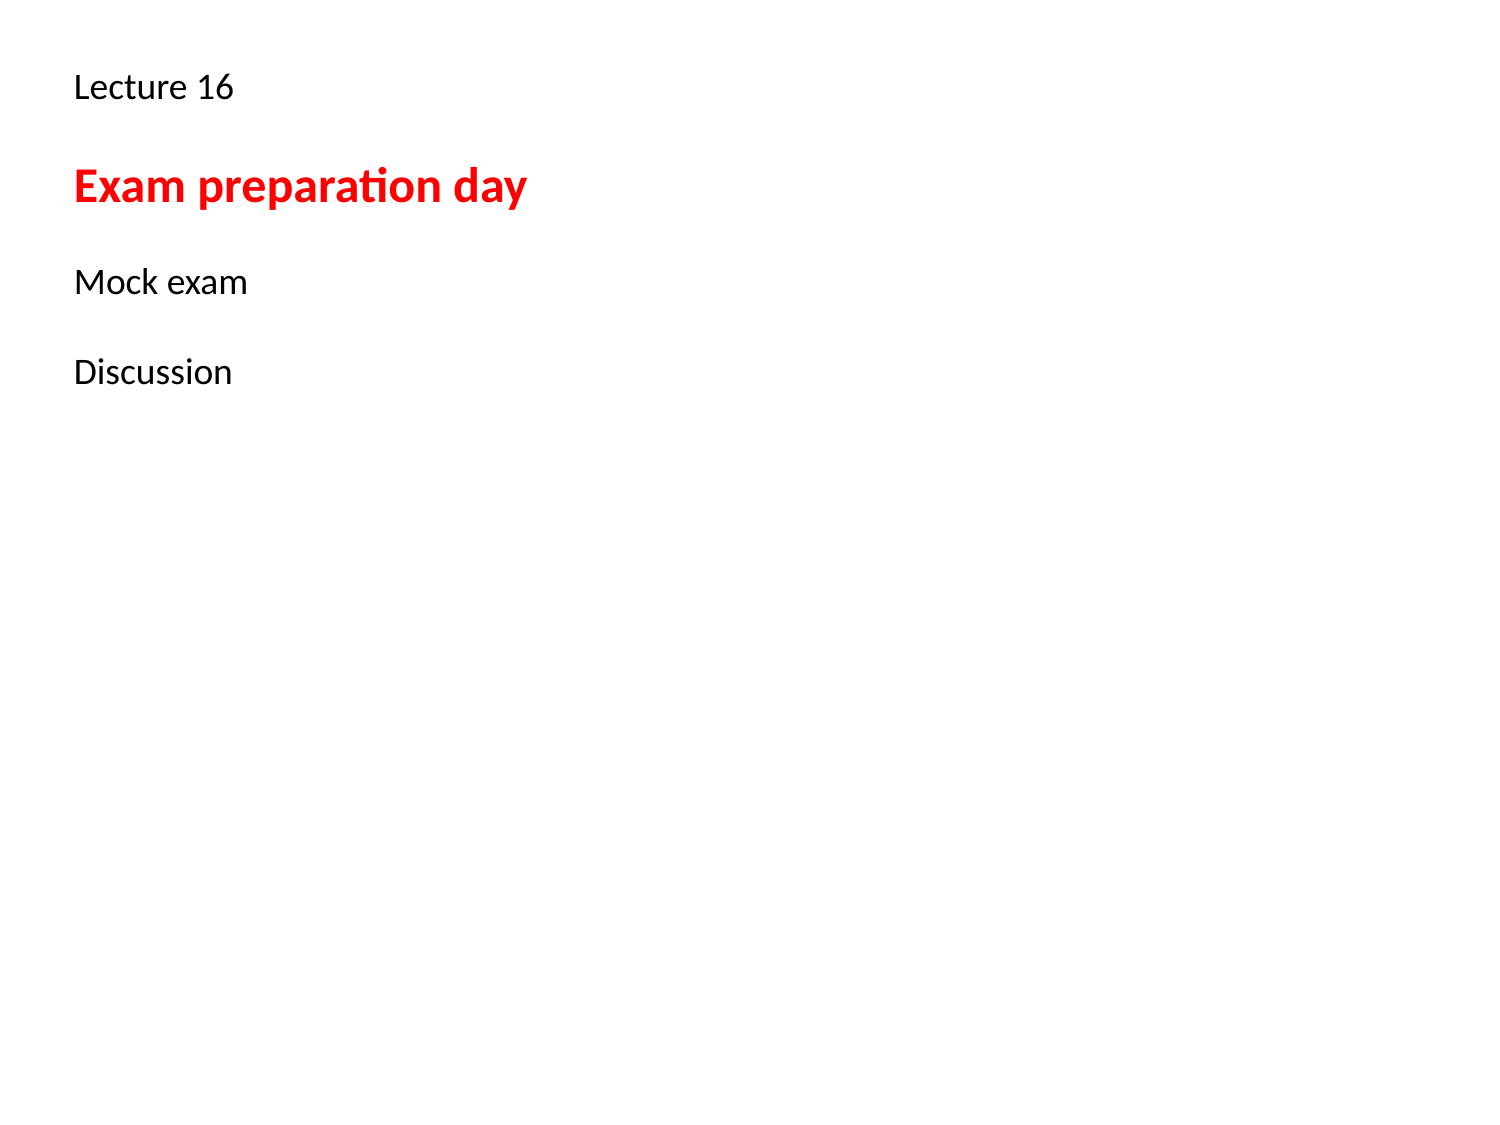

Lecture 16
Exam preparation day
Mock exam
Discussion